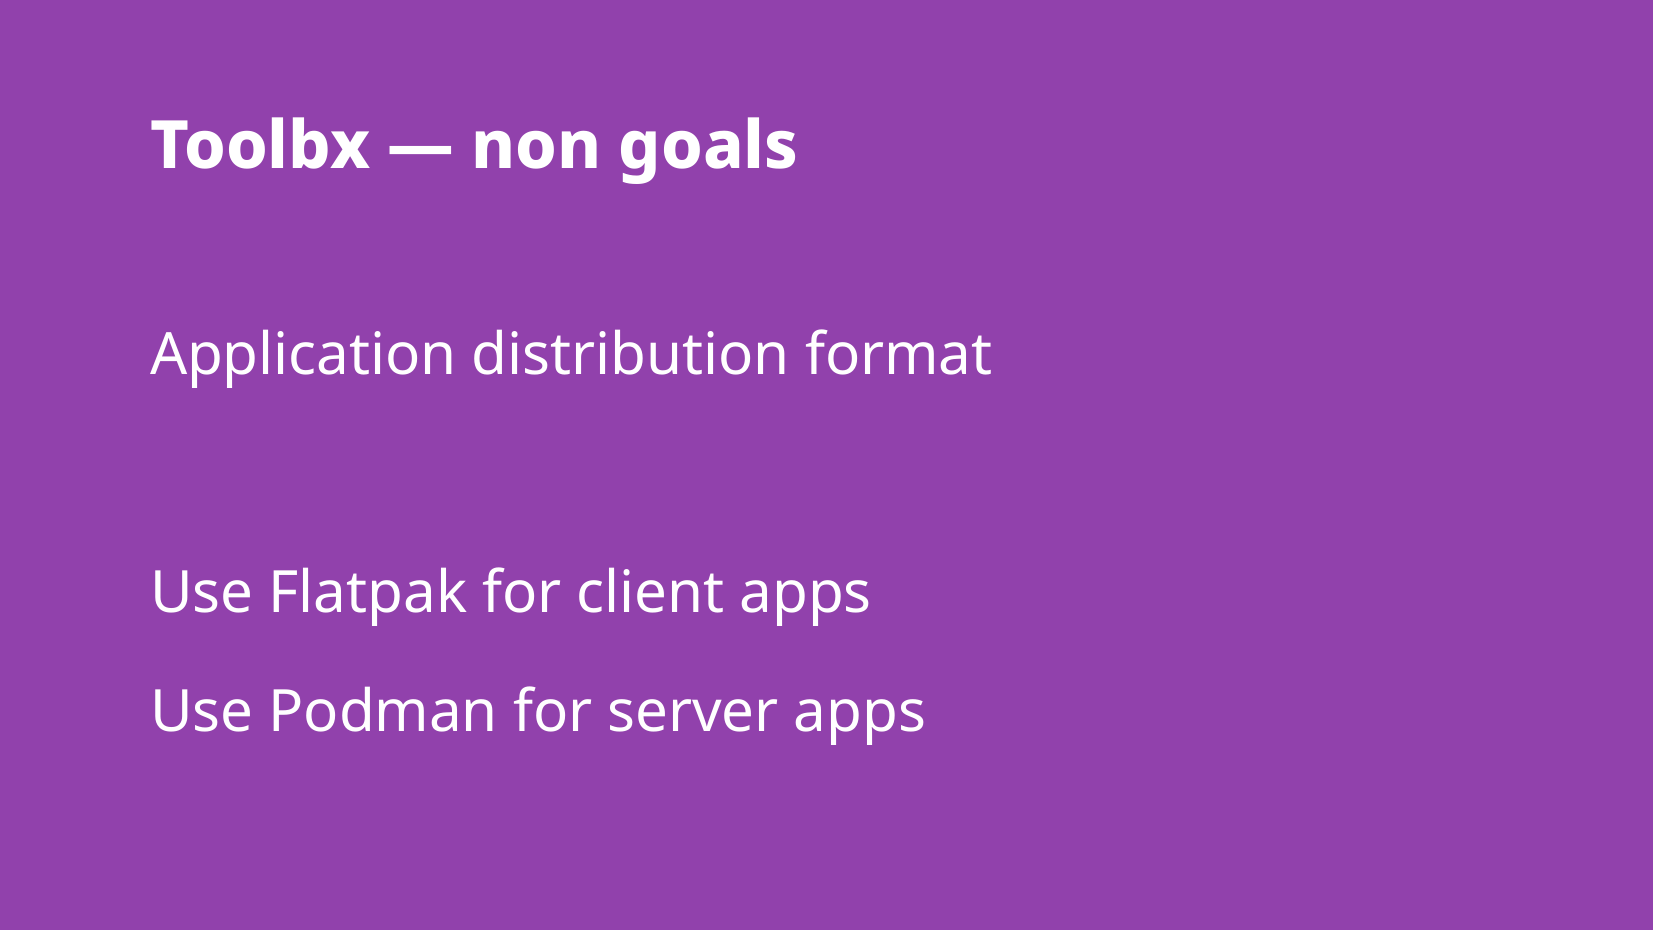

# Toolbx — non goals
Application distribution format
Use Flatpak for client apps
Use Podman for server apps